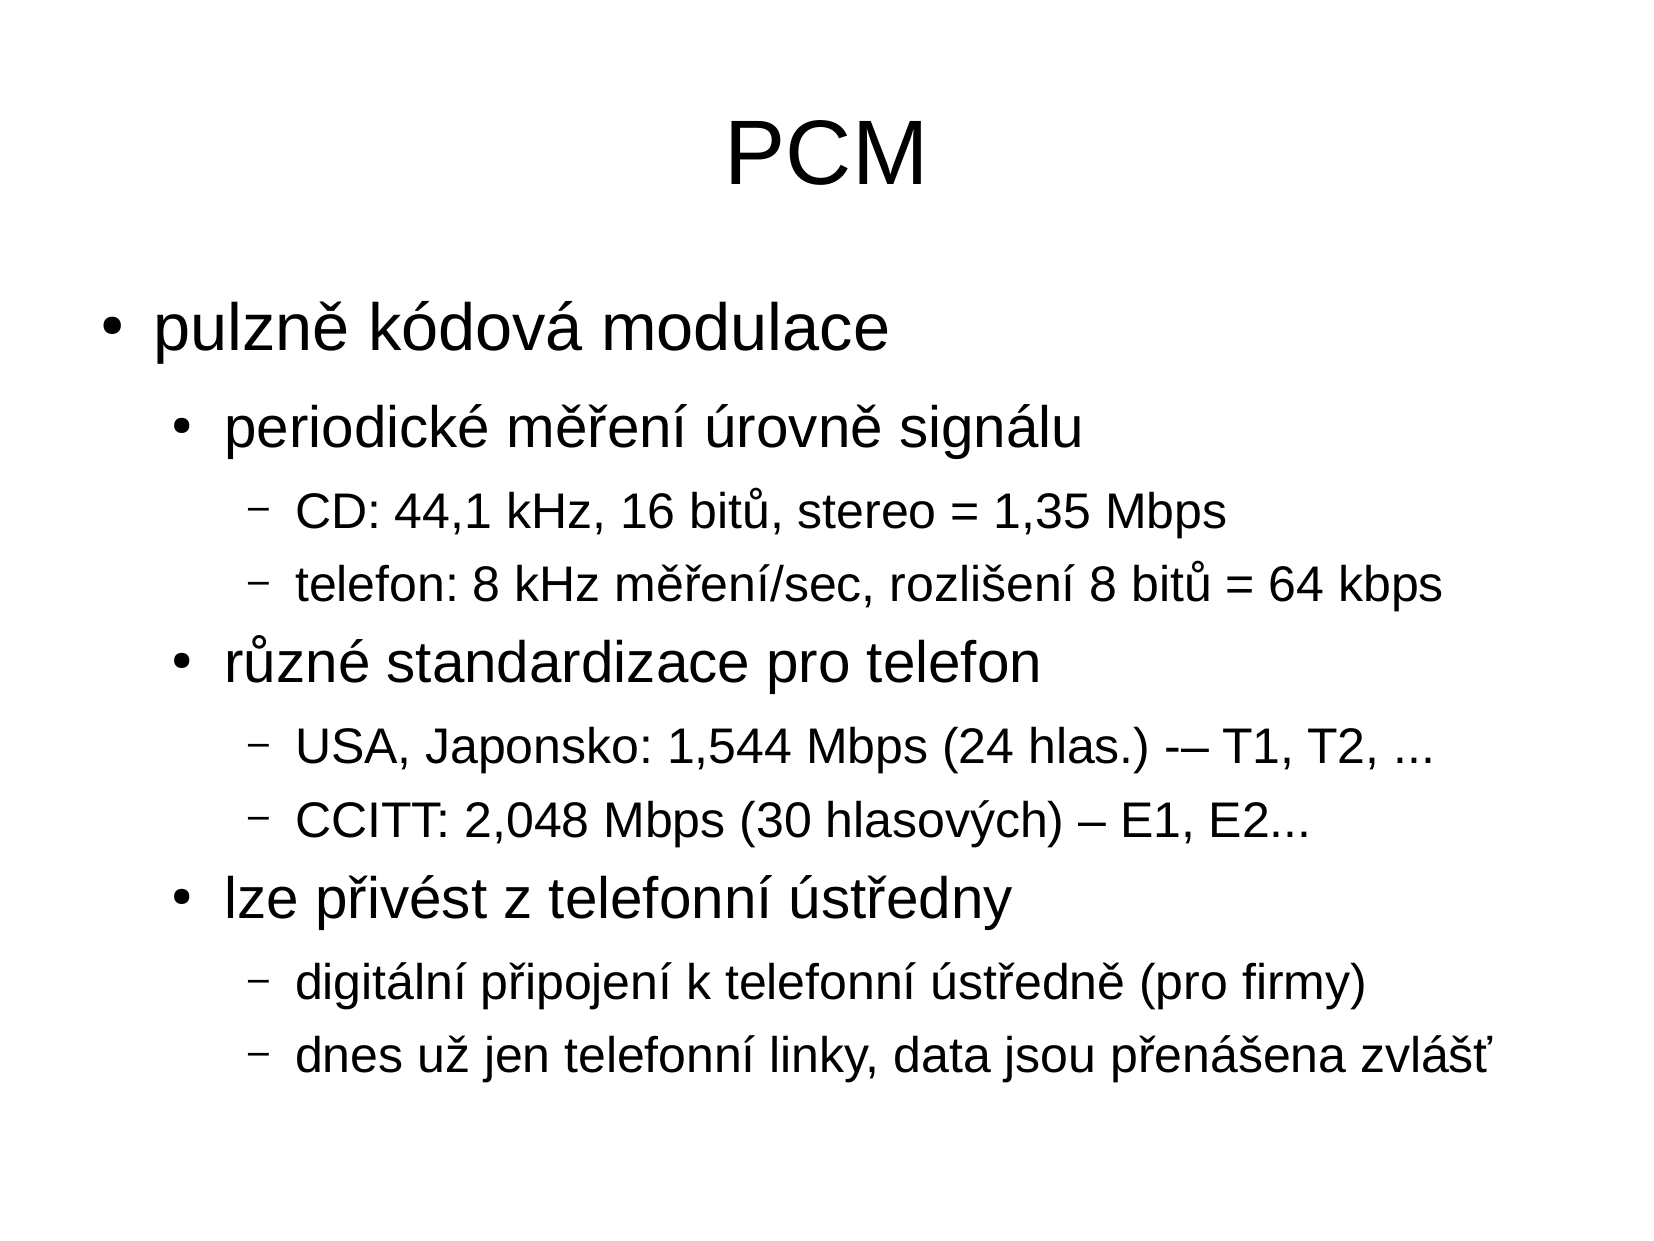

# PCM
pulzně kódová modulace
periodické měření úrovně signálu
CD: 44,1 kHz, 16 bitů, stereo = 1,35 Mbps
telefon: 8 kHz měření/sec, rozlišení 8 bitů = 64 kbps
různé standardizace pro telefon
USA, Japonsko: 1,544 Mbps (24 hlas.) -– T1, T2, ...
CCITT: 2,048 Mbps (30 hlasových) – E1, E2...
lze přivést z telefonní ústředny
digitální připojení k telefonní ústředně (pro firmy)
dnes už jen telefonní linky, data jsou přenášena zvlášť